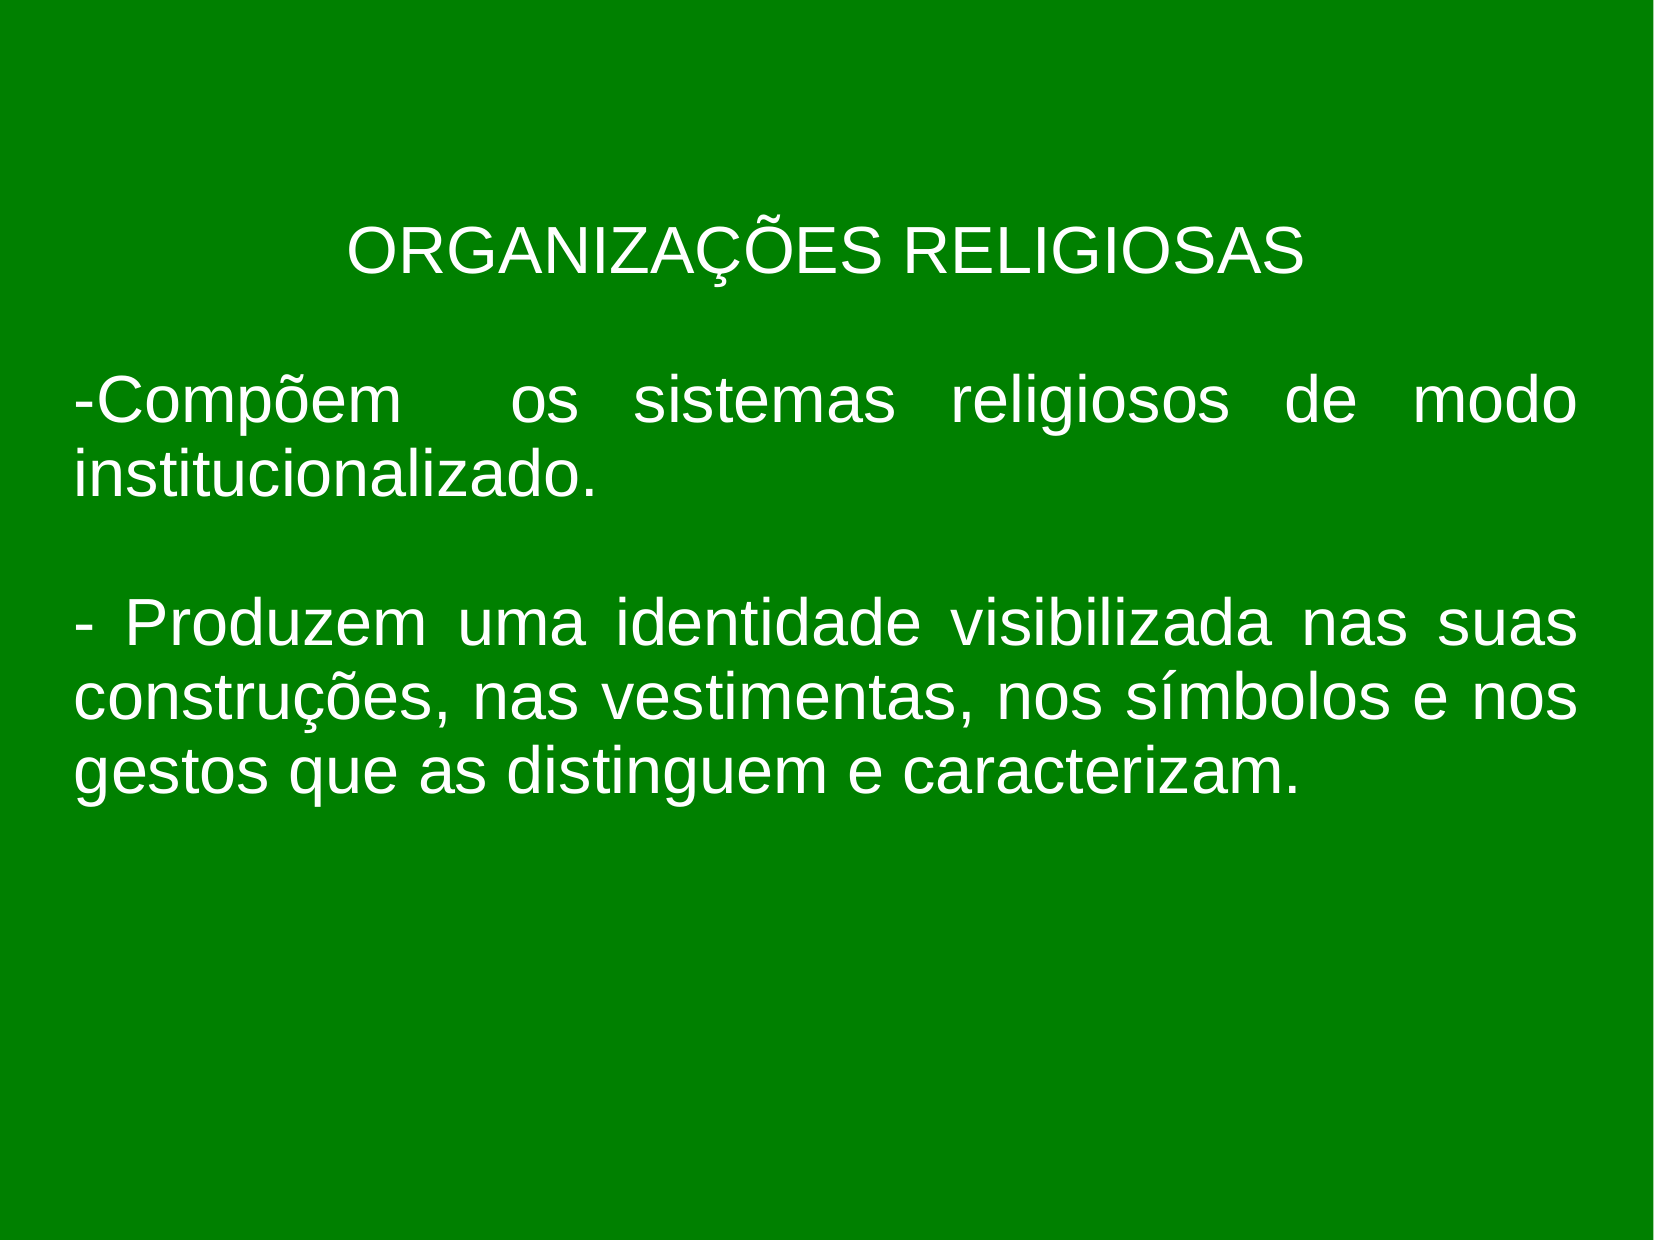

ORGANIZAÇÕES RELIGIOSAS
-Compõem os sistemas religiosos de modo institucionalizado.
- Produzem uma identidade visibilizada nas suas construções, nas vestimentas, nos símbolos e nos gestos que as distinguem e caracterizam.